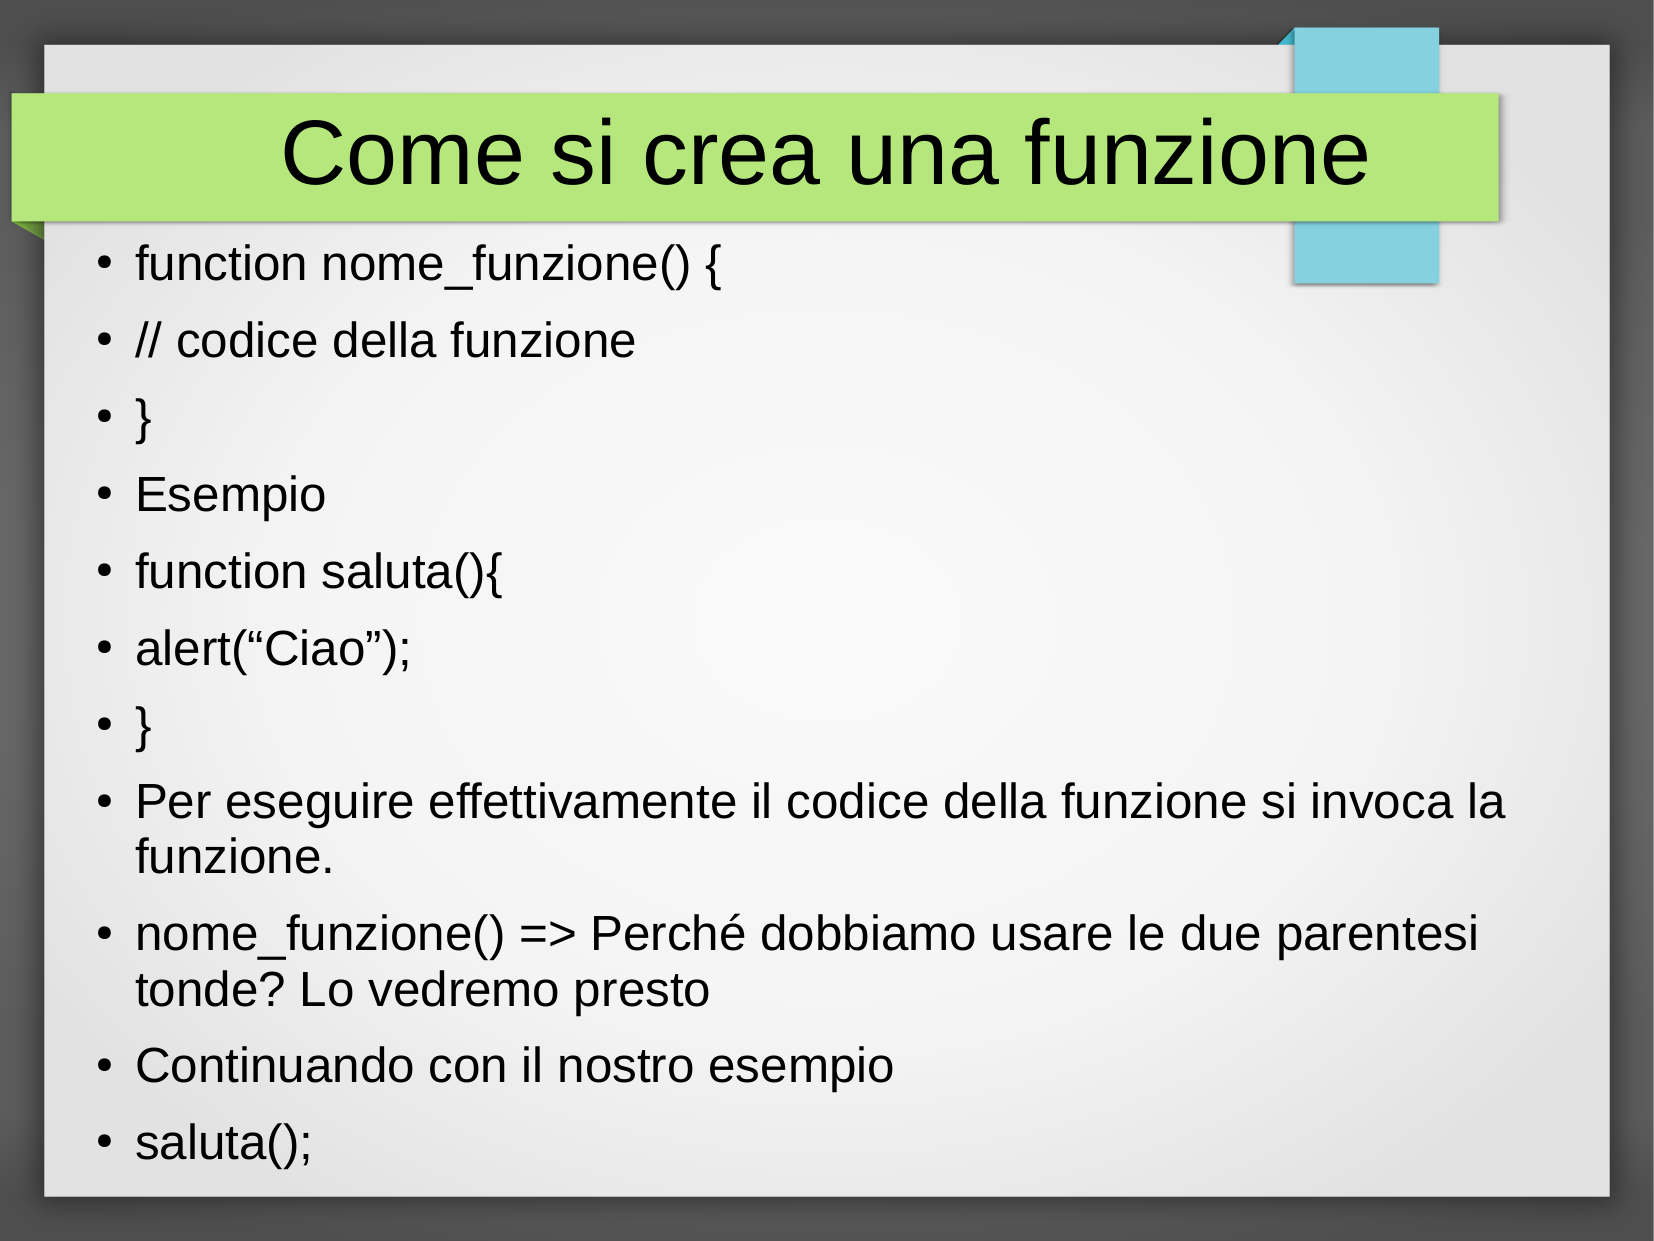

# Come si crea una funzione
function nome_funzione() {
// codice della funzione
}
Esempio
function saluta(){
alert(“Ciao”);
}
Per eseguire effettivamente il codice della funzione si invoca la funzione.
nome_funzione() => Perché dobbiamo usare le due parentesi tonde? Lo vedremo presto
Continuando con il nostro esempio
saluta();